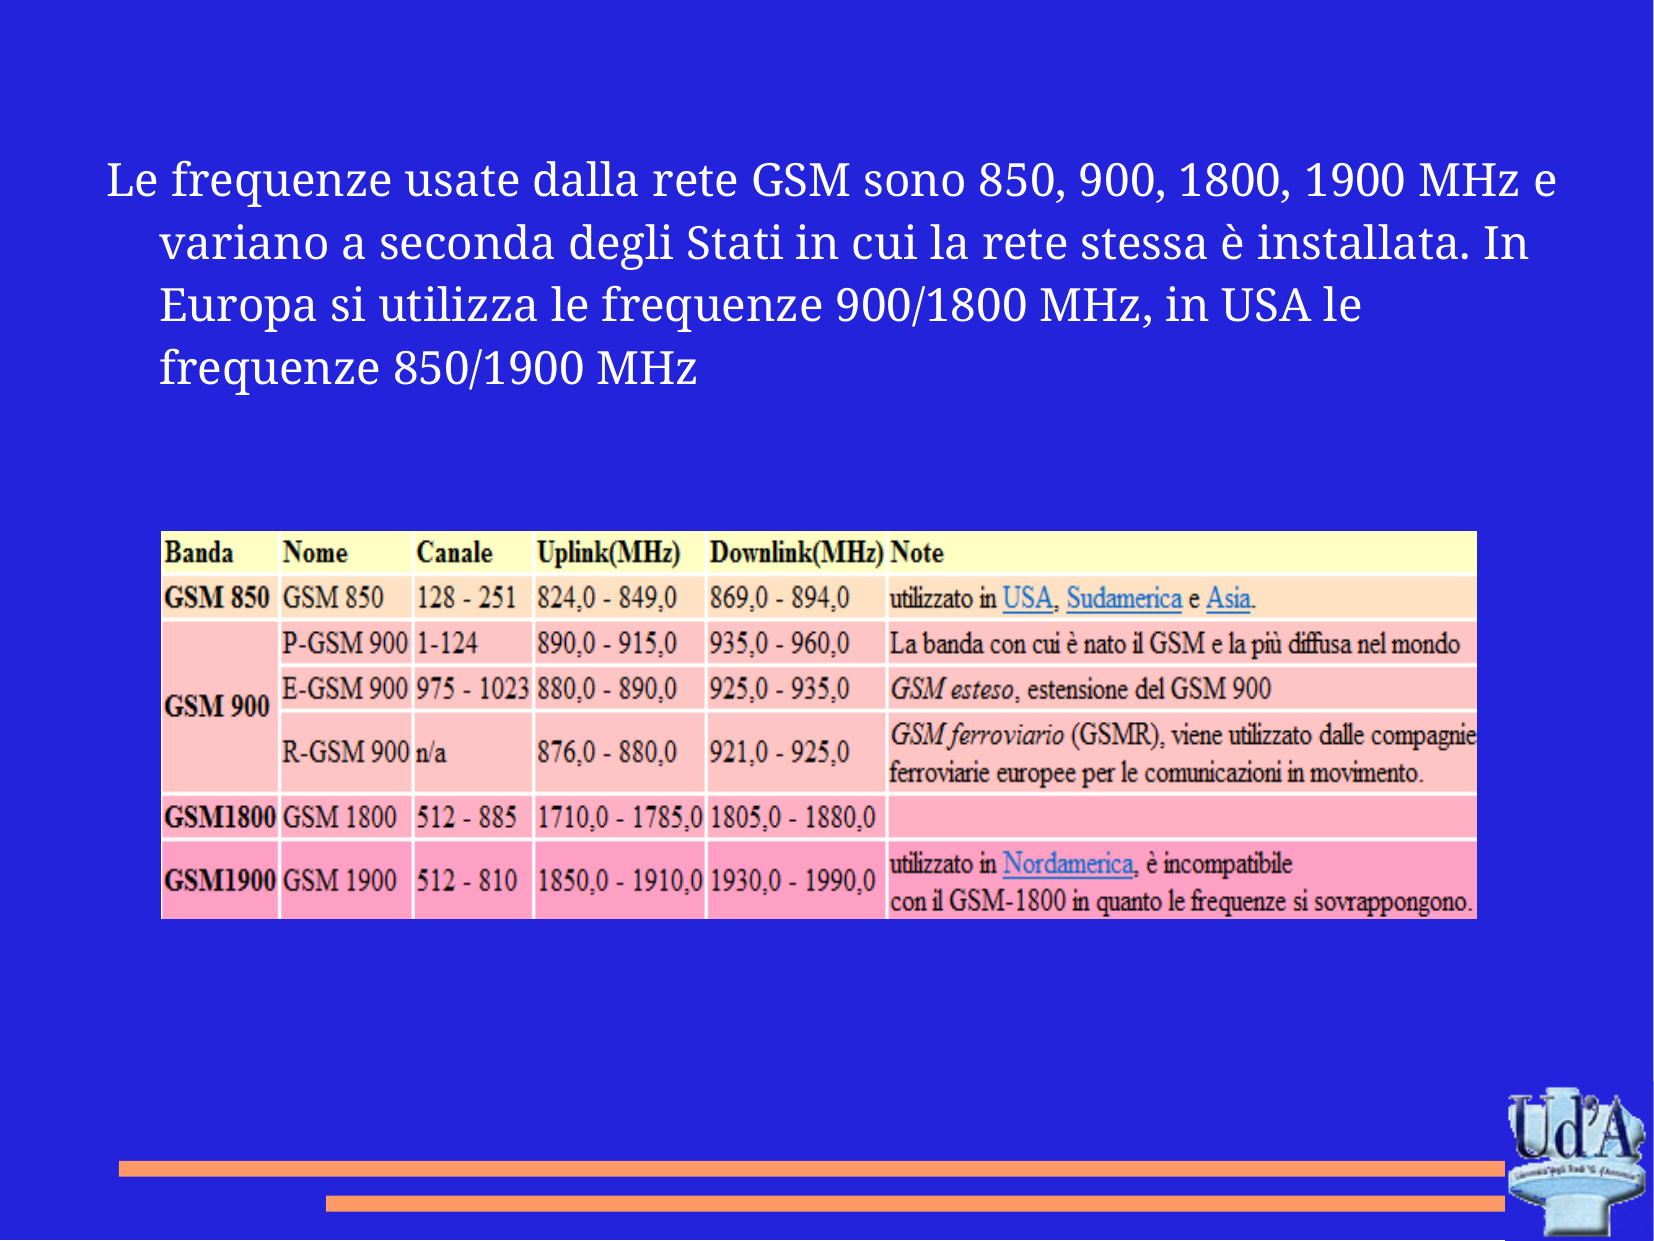

Le frequenze usate dalla rete GSM sono 850, 900, 1800, 1900 MHz e variano a seconda degli Stati in cui la rete stessa è installata. In Europa si utilizza le frequenze 900/1800 MHz, in USA le frequenze 850/1900 MHz